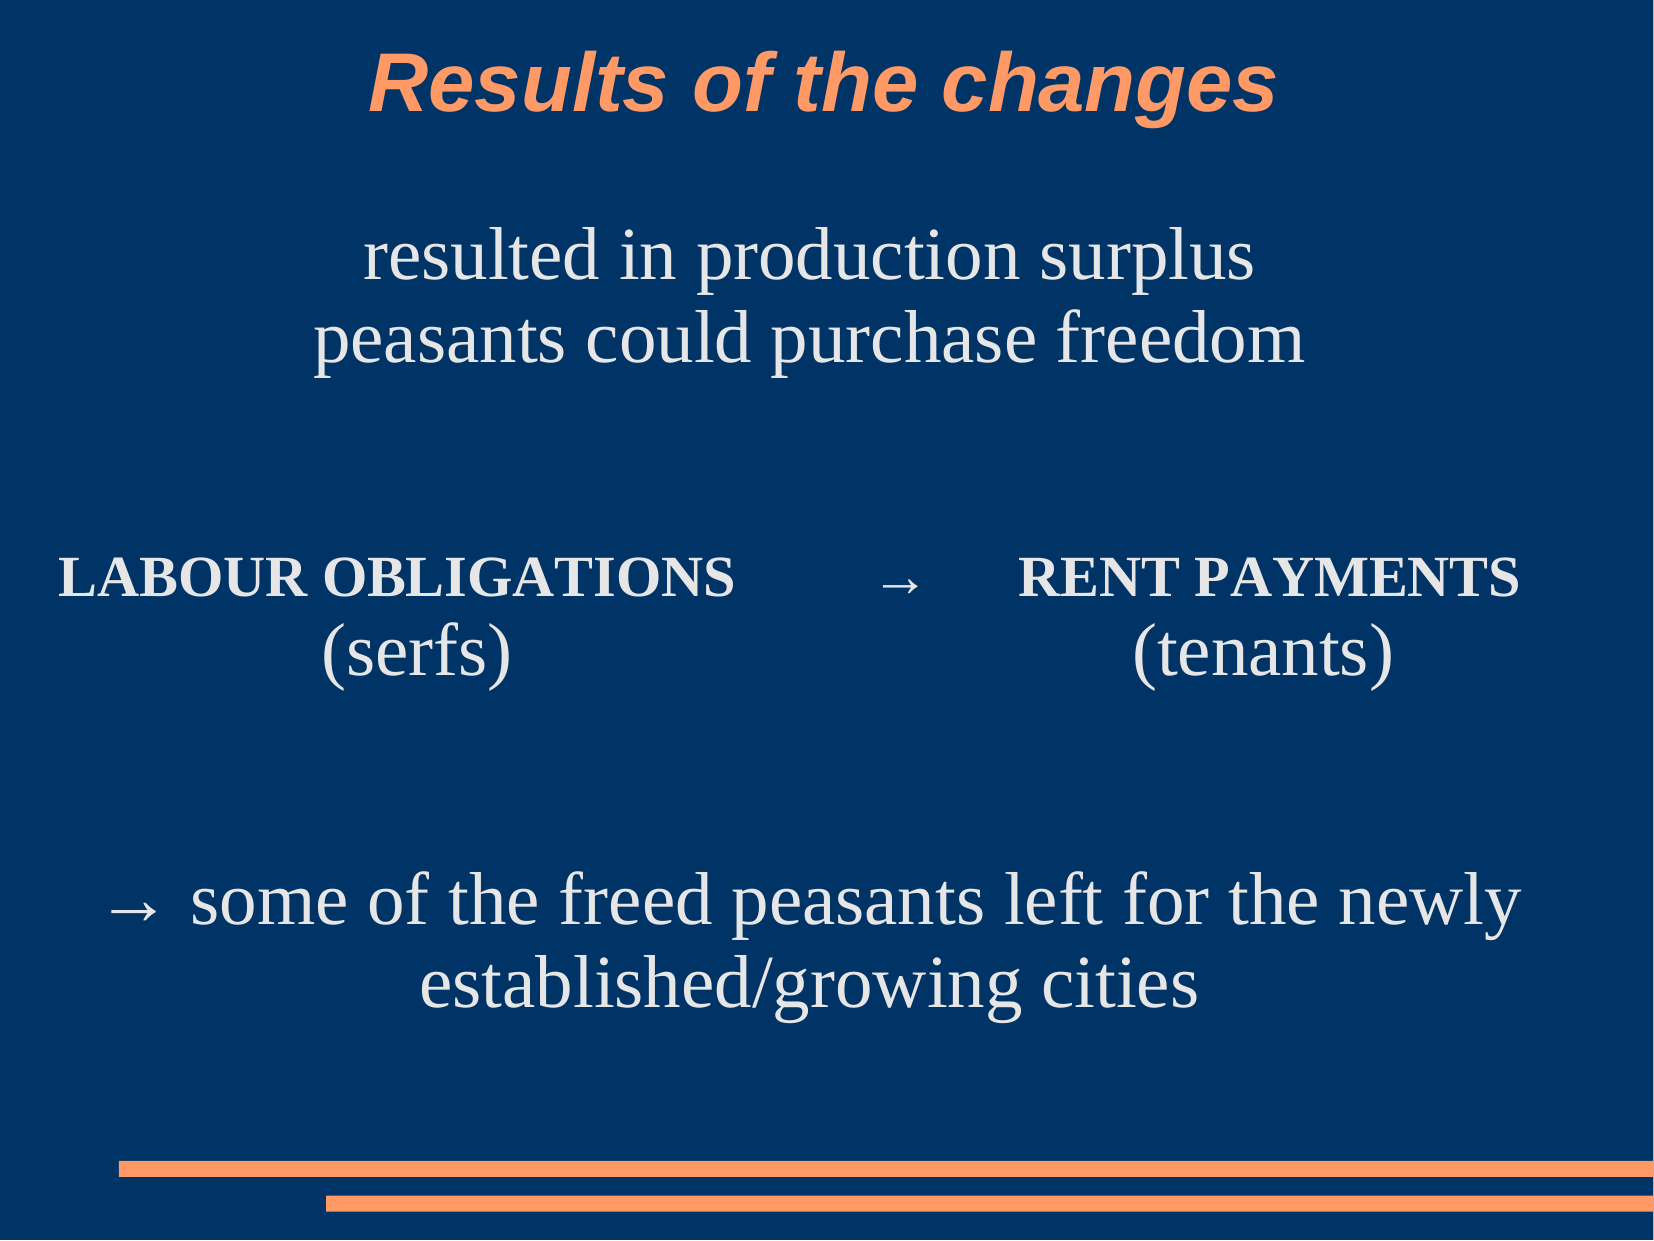

# Results of the changes
resulted in production surplus
peasants could purchase freedom
LABOUR OBLIGATIONS 		→		RENT PAYMENTS
 (serfs) 						 (tenants)
→ some of the freed peasants left for the newly established/growing cities